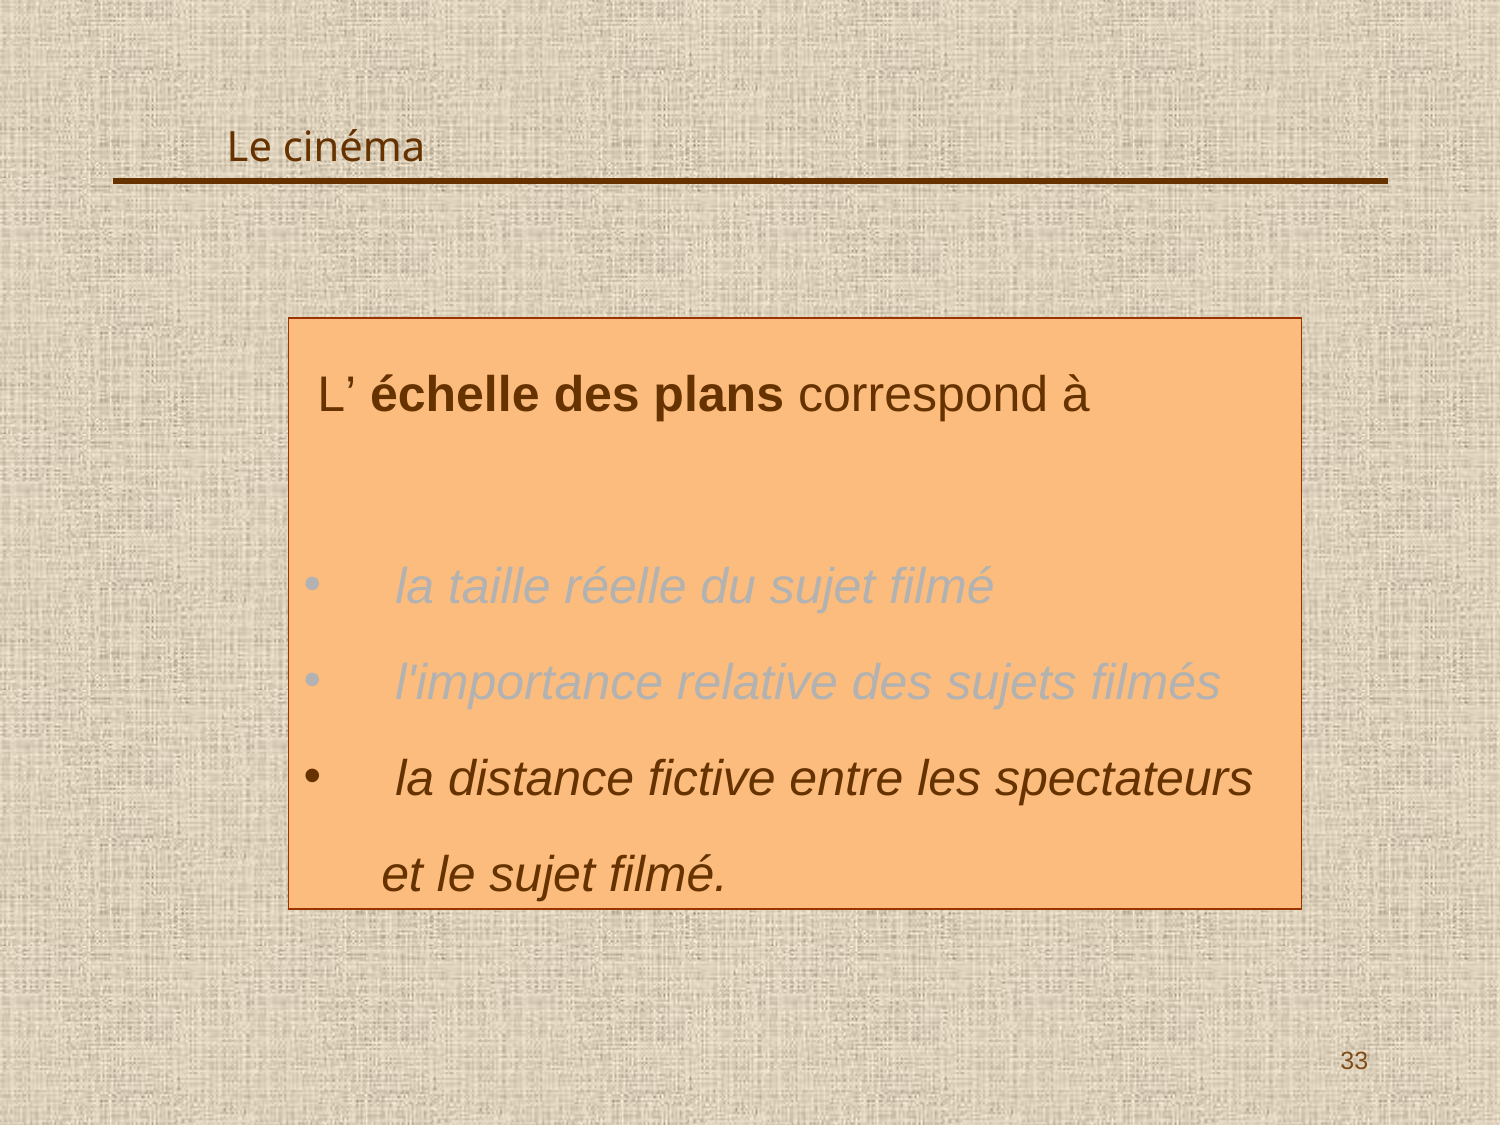

Le cinéma
 L’ échelle des plans correspond à
 la taille réelle du sujet filmé
 l'importance relative des sujets filmés
 la distance fictive entre les spectateurs et le sujet filmé.
33